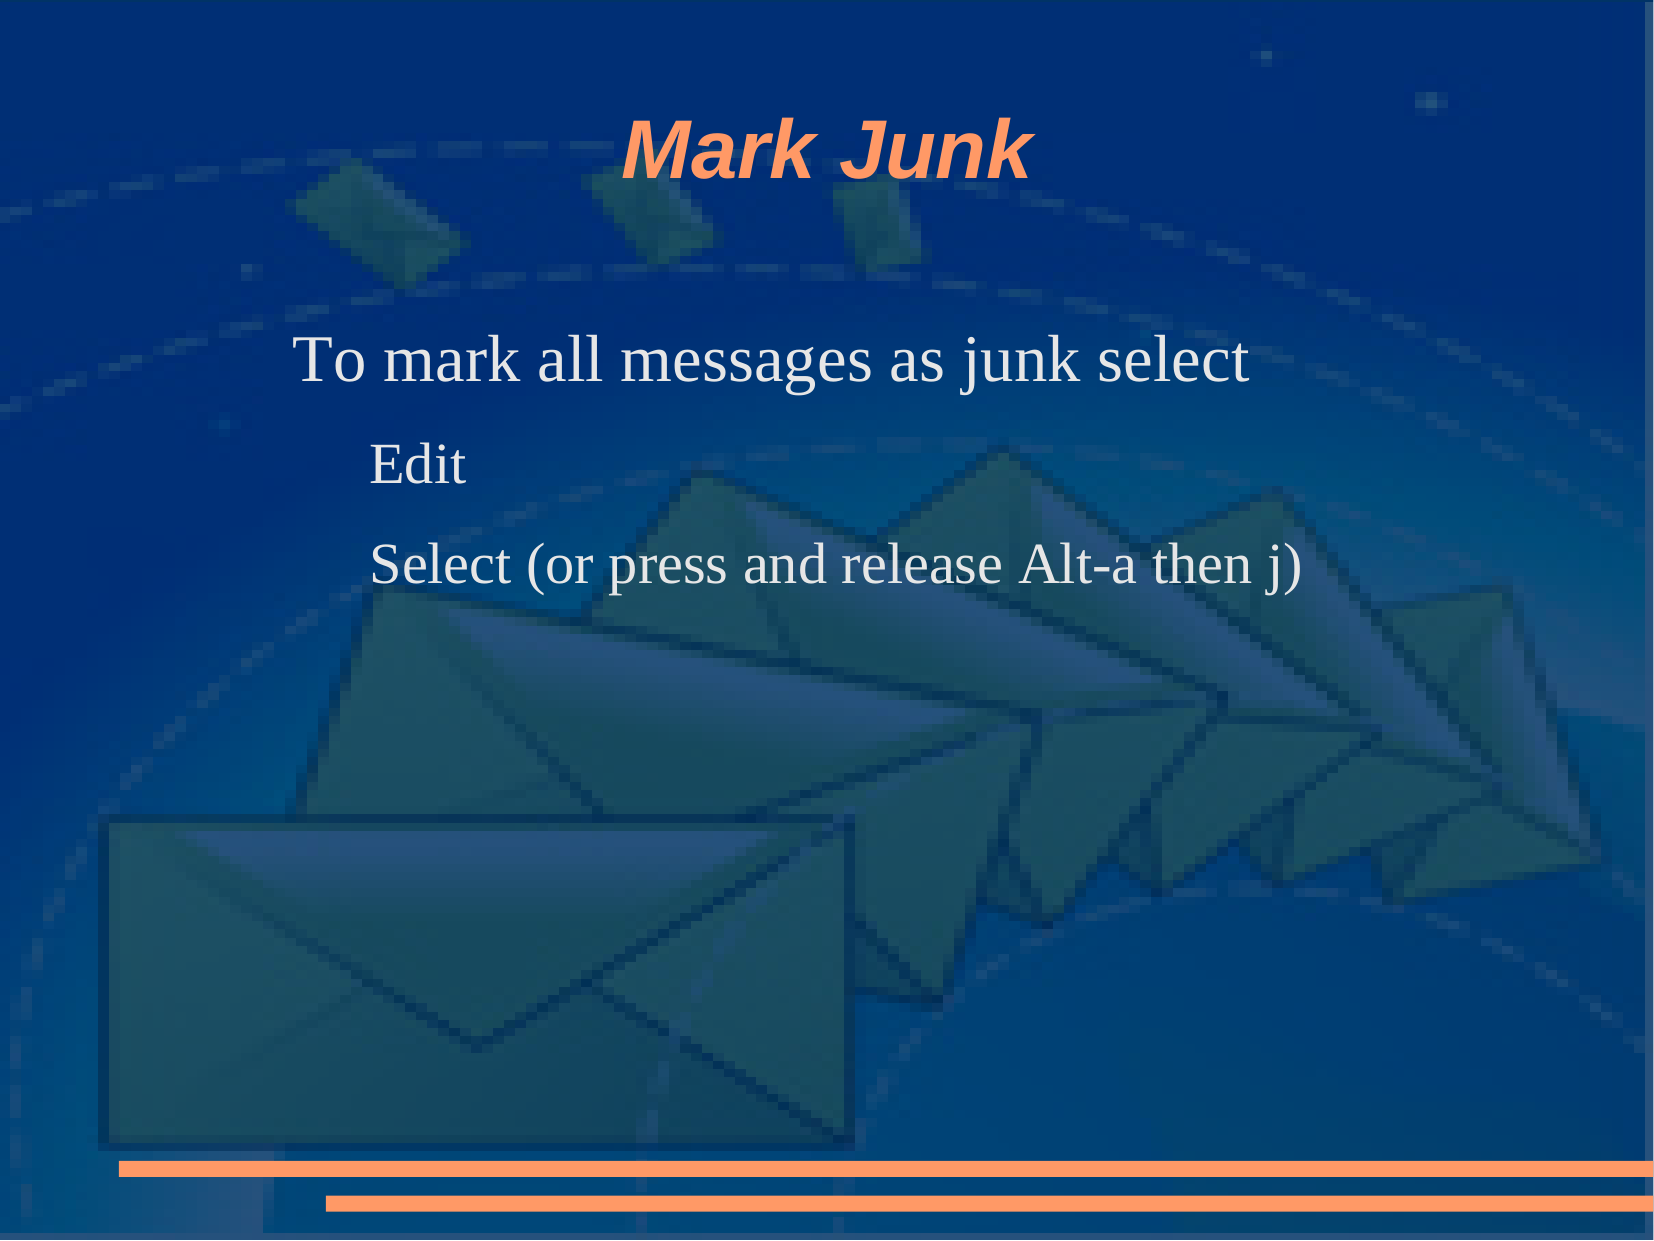

# Mark Junk
To mark all messages as junk select
Edit
Select (or press and release Alt-a then j)